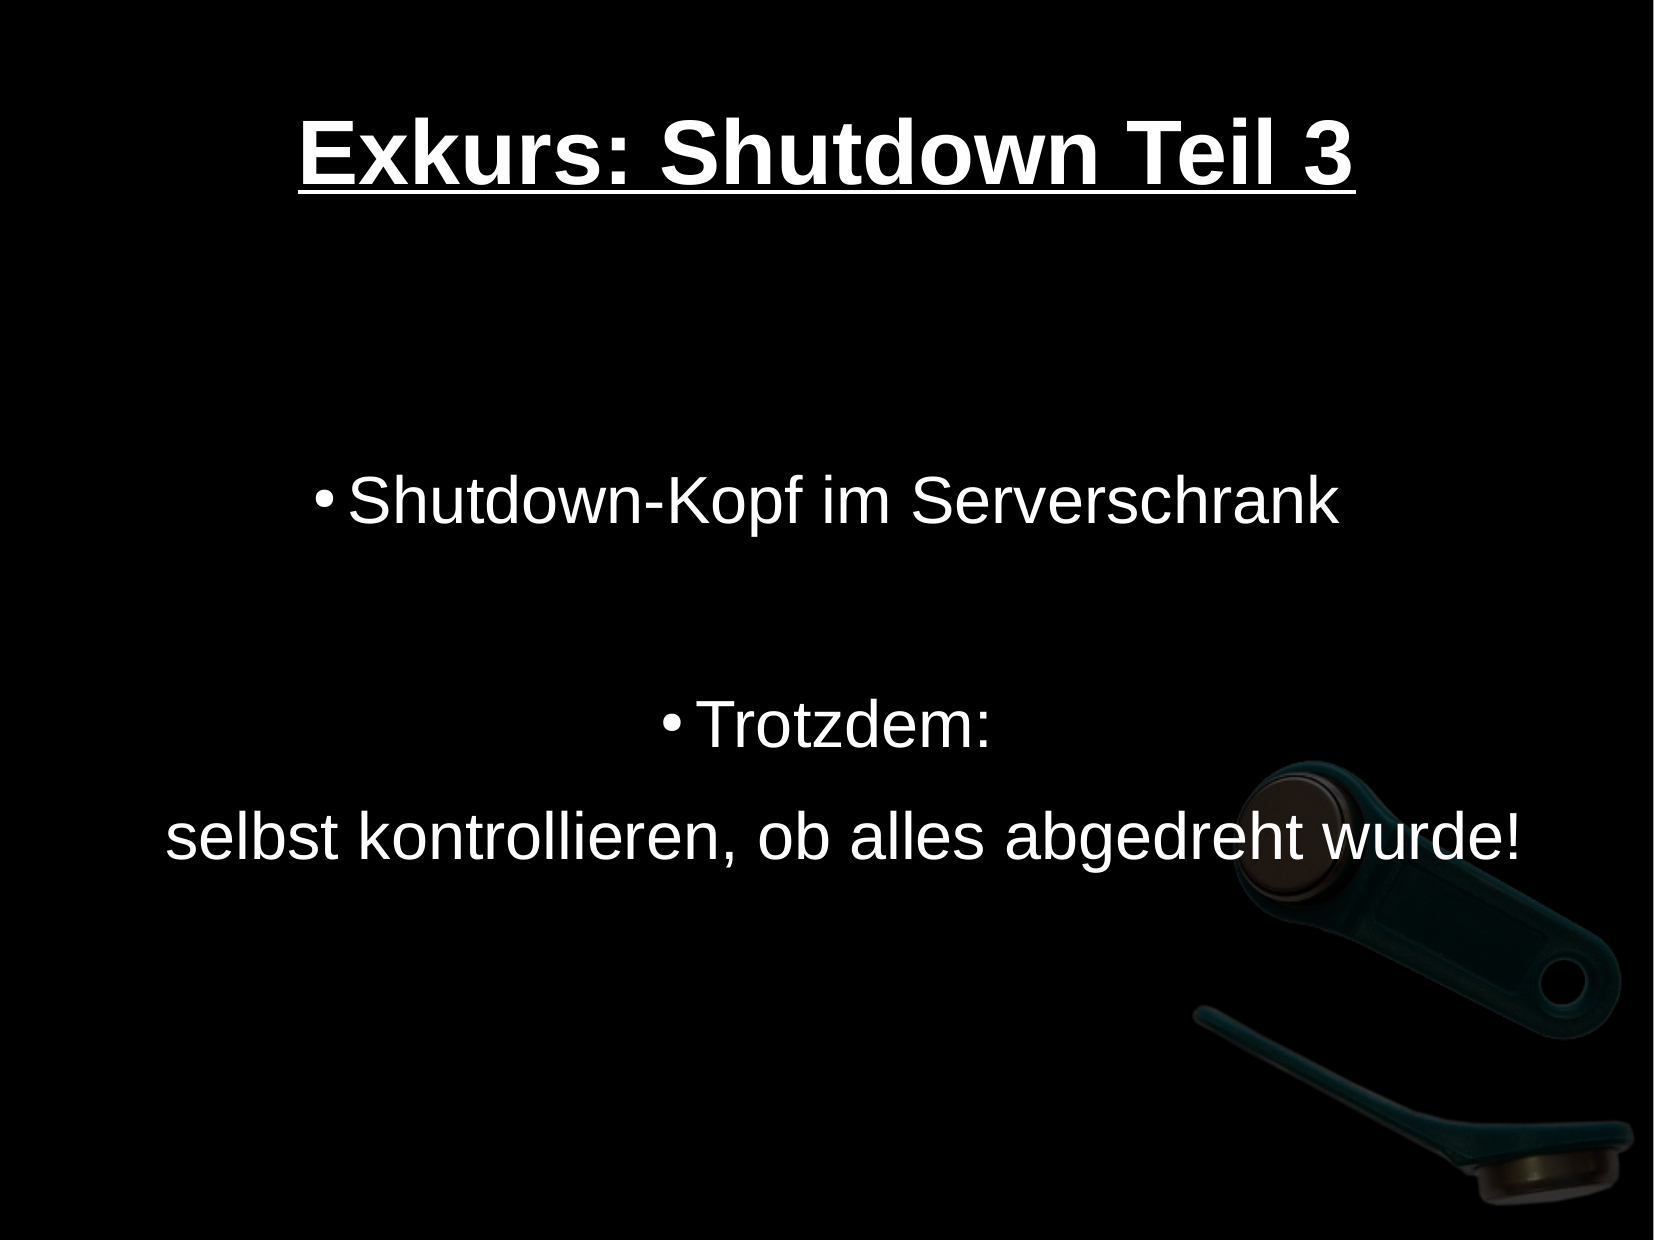

# Exkurs: Shutdown Teil 3
Shutdown-Kopf im Serverschrank
Trotzdem:
selbst kontrollieren, ob alles abgedreht wurde!